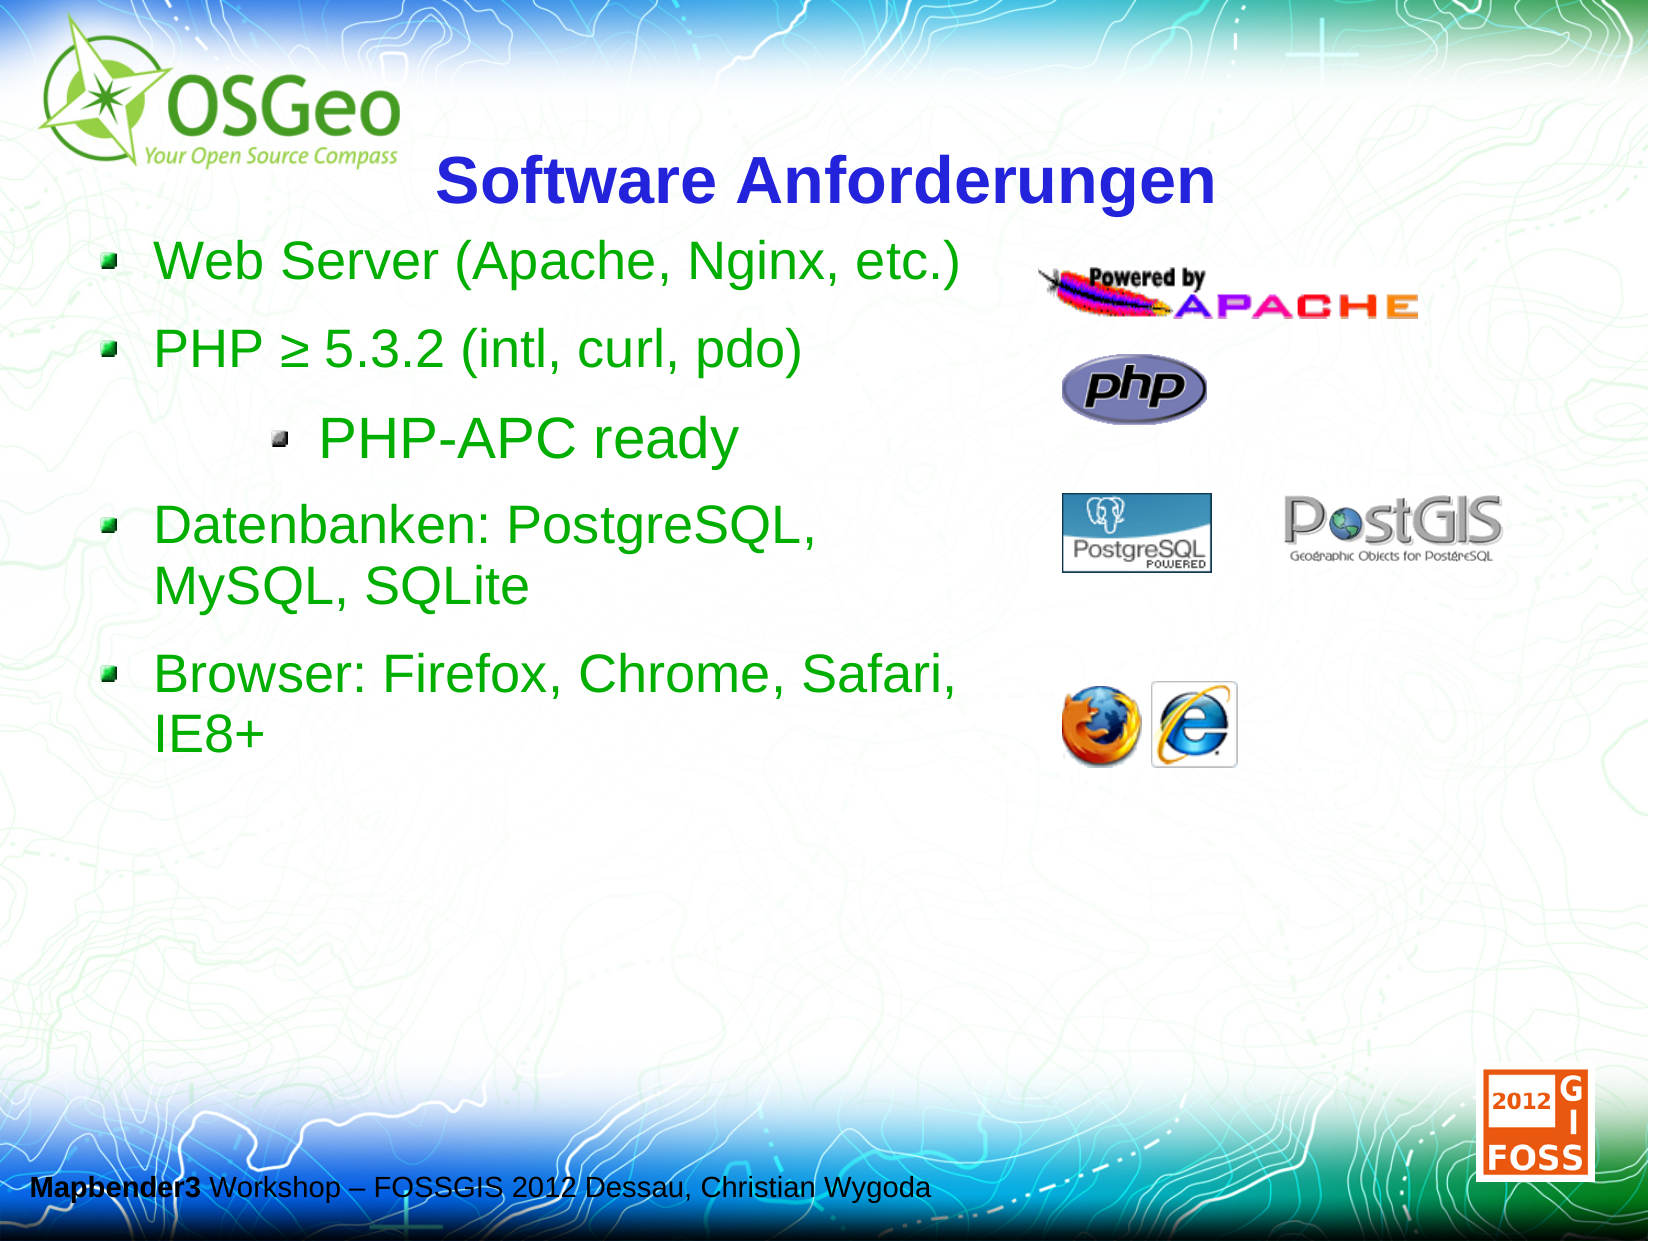

# Software Anforderungen
Web Server (Apache, Nginx, etc.)
PHP ≥ 5.3.2 (intl, curl, pdo)
PHP-APC ready
Datenbanken: PostgreSQL, MySQL, SQLite
Browser: Firefox, Chrome, Safari, IE8+